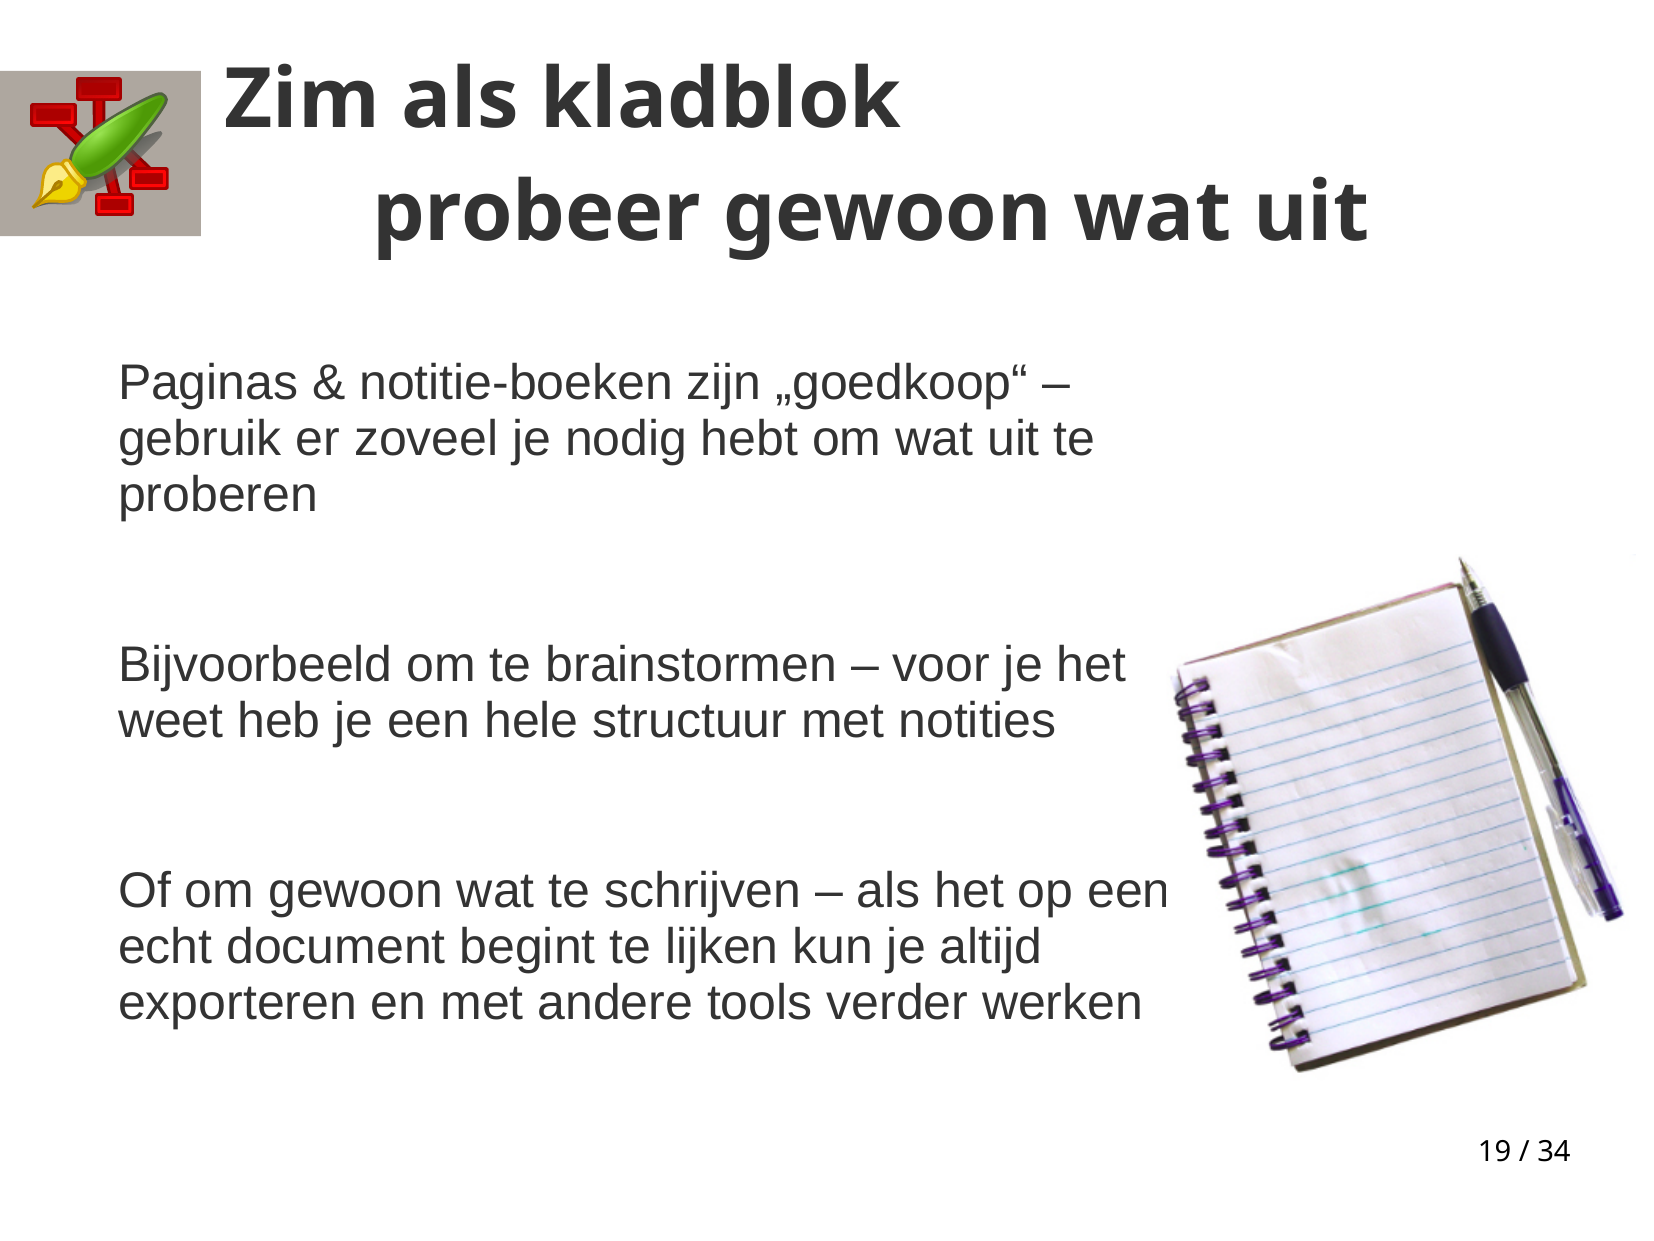

# Zim als kladblok probeer gewoon wat uit
Paginas & notitie-boeken zijn „goedkoop“ – gebruik er zoveel je nodig hebt om wat uit te proberen
Bijvoorbeeld om te brainstormen – voor je het weet heb je een hele structuur met notities
Of om gewoon wat te schrijven – als het op een echt document begint te lijken kun je altijd exporteren en met andere tools verder werken
19